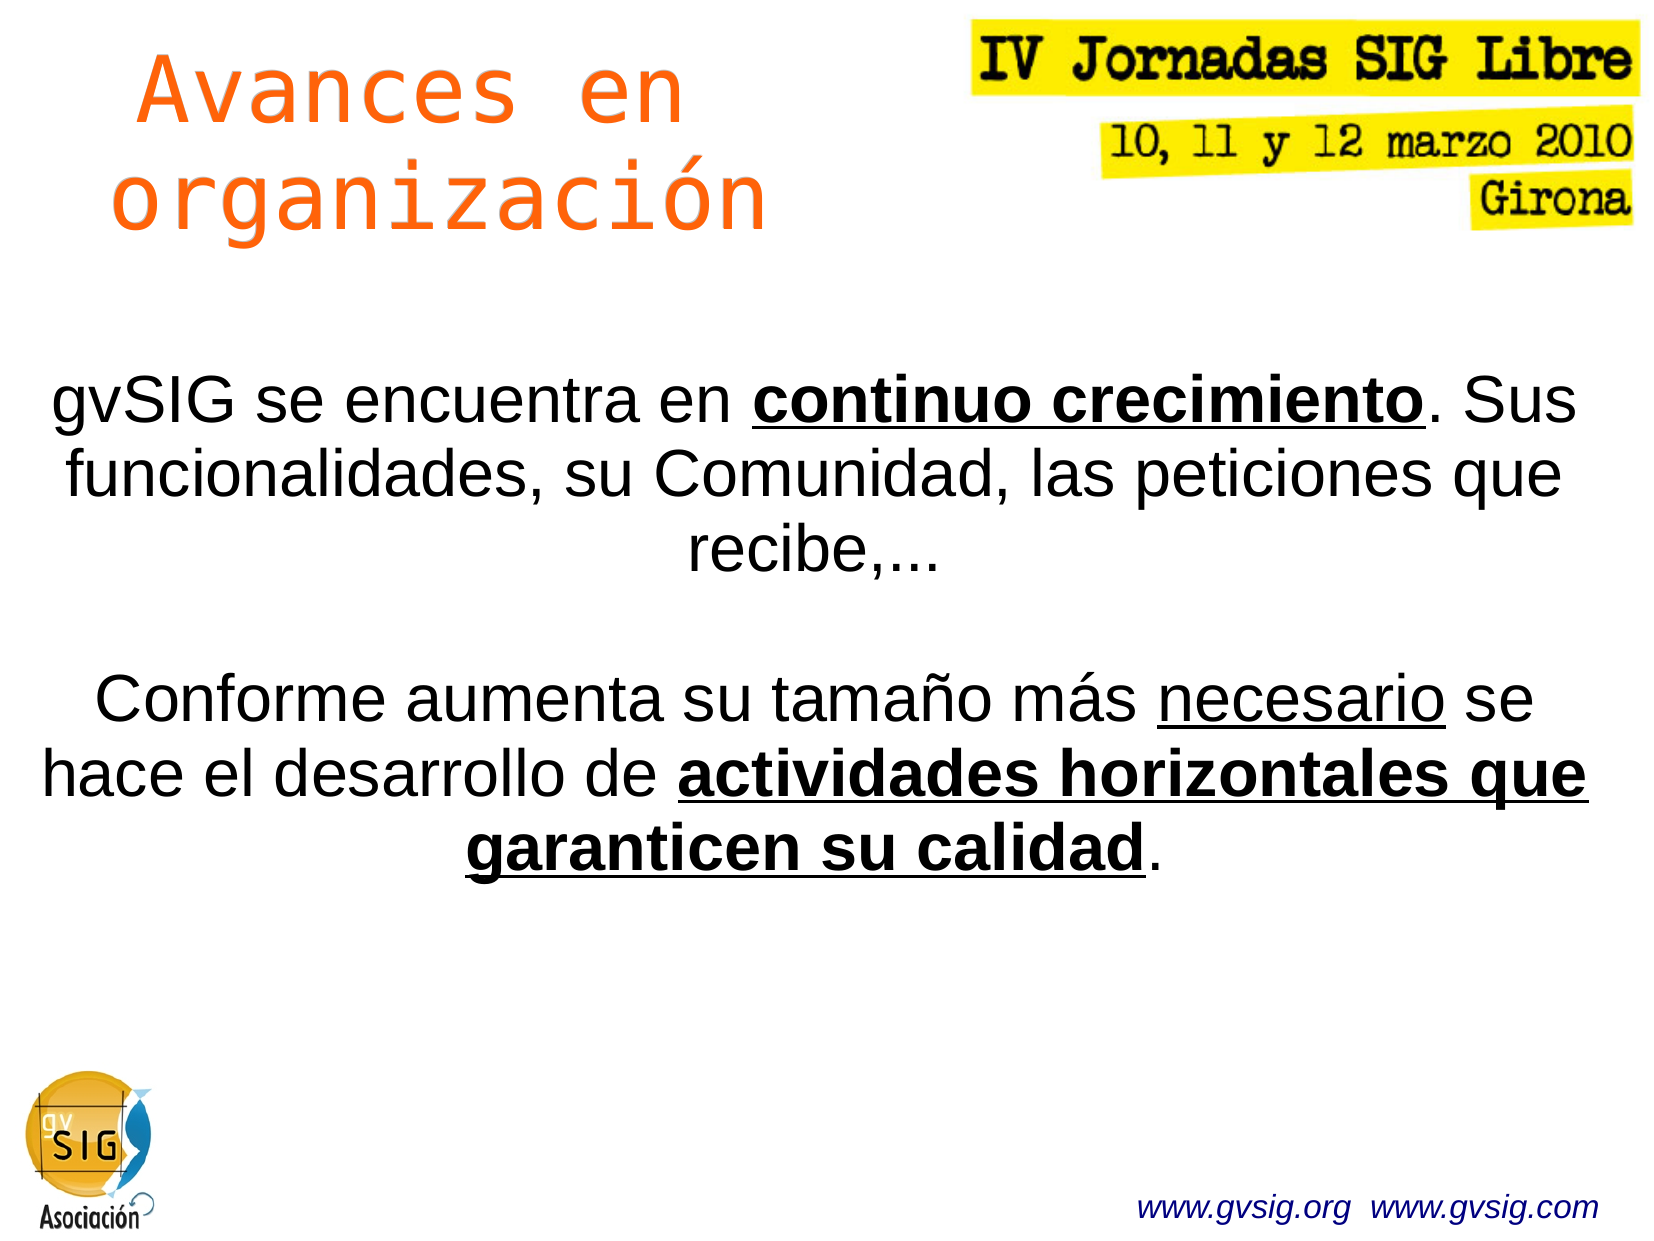

Avances en
organización
gvSIG se encuentra en continuo crecimiento. Sus funcionalidades, su Comunidad, las peticiones que recibe,...
Conforme aumenta su tamaño más necesario se hace el desarrollo de actividades horizontales que garanticen su calidad.